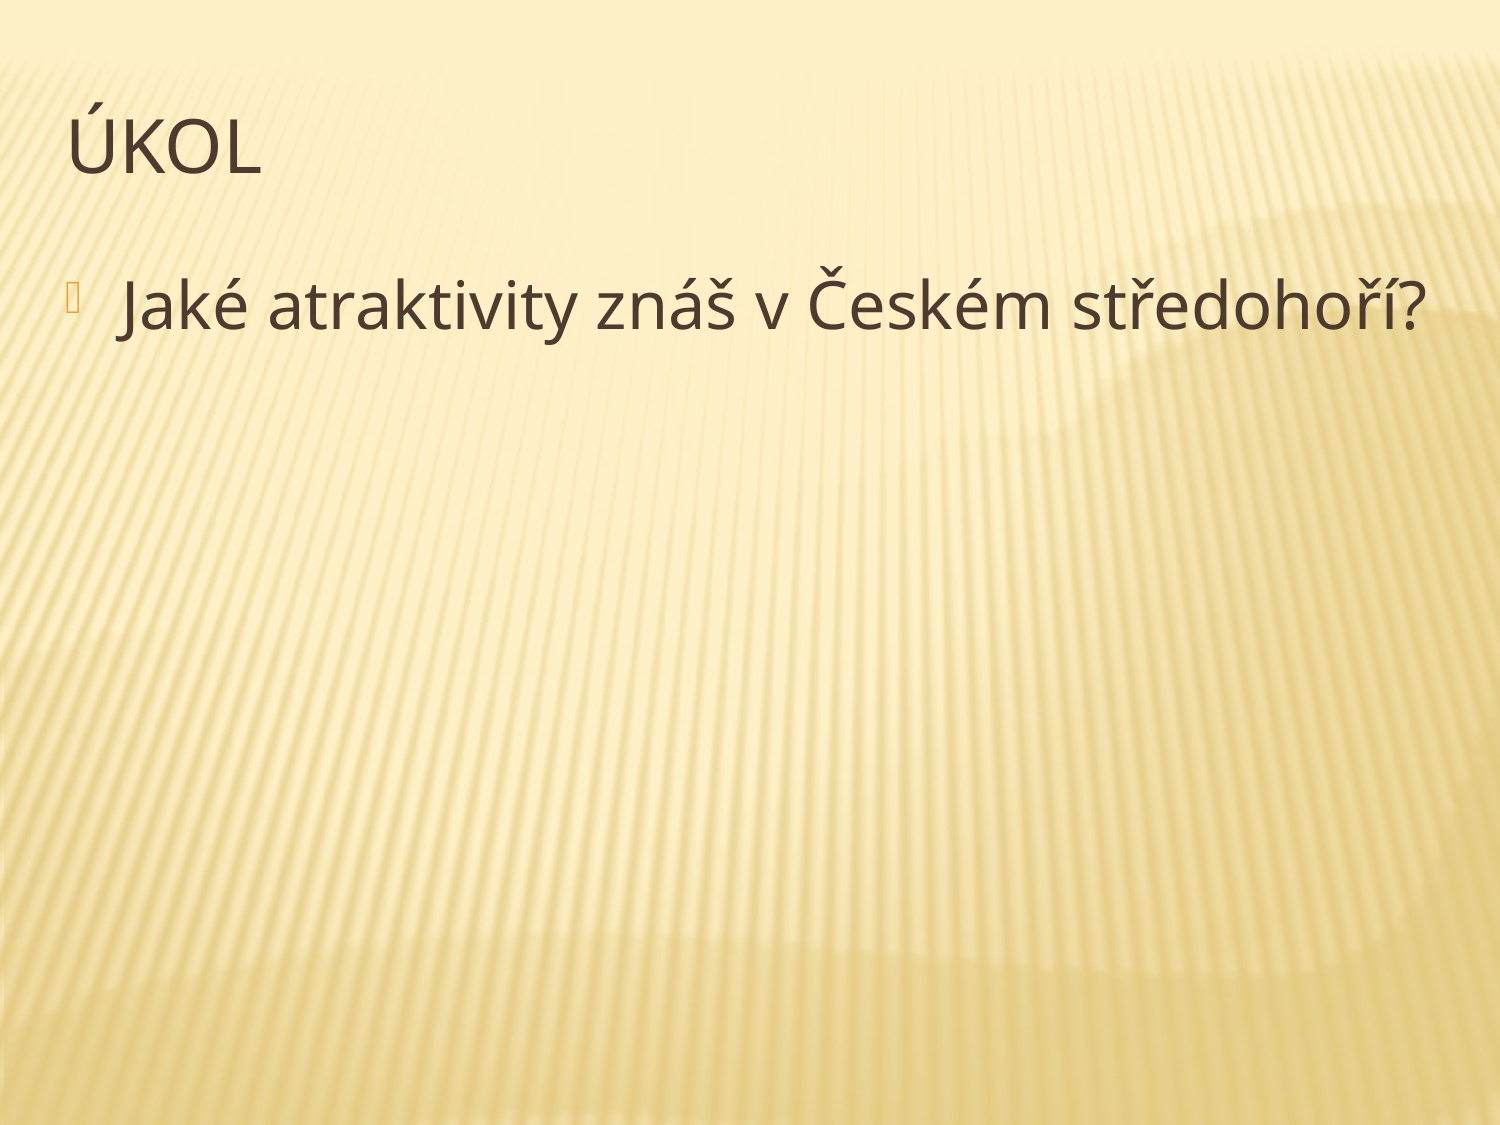

# Úkol
Jaké atraktivity znáš v Českém středohoří?